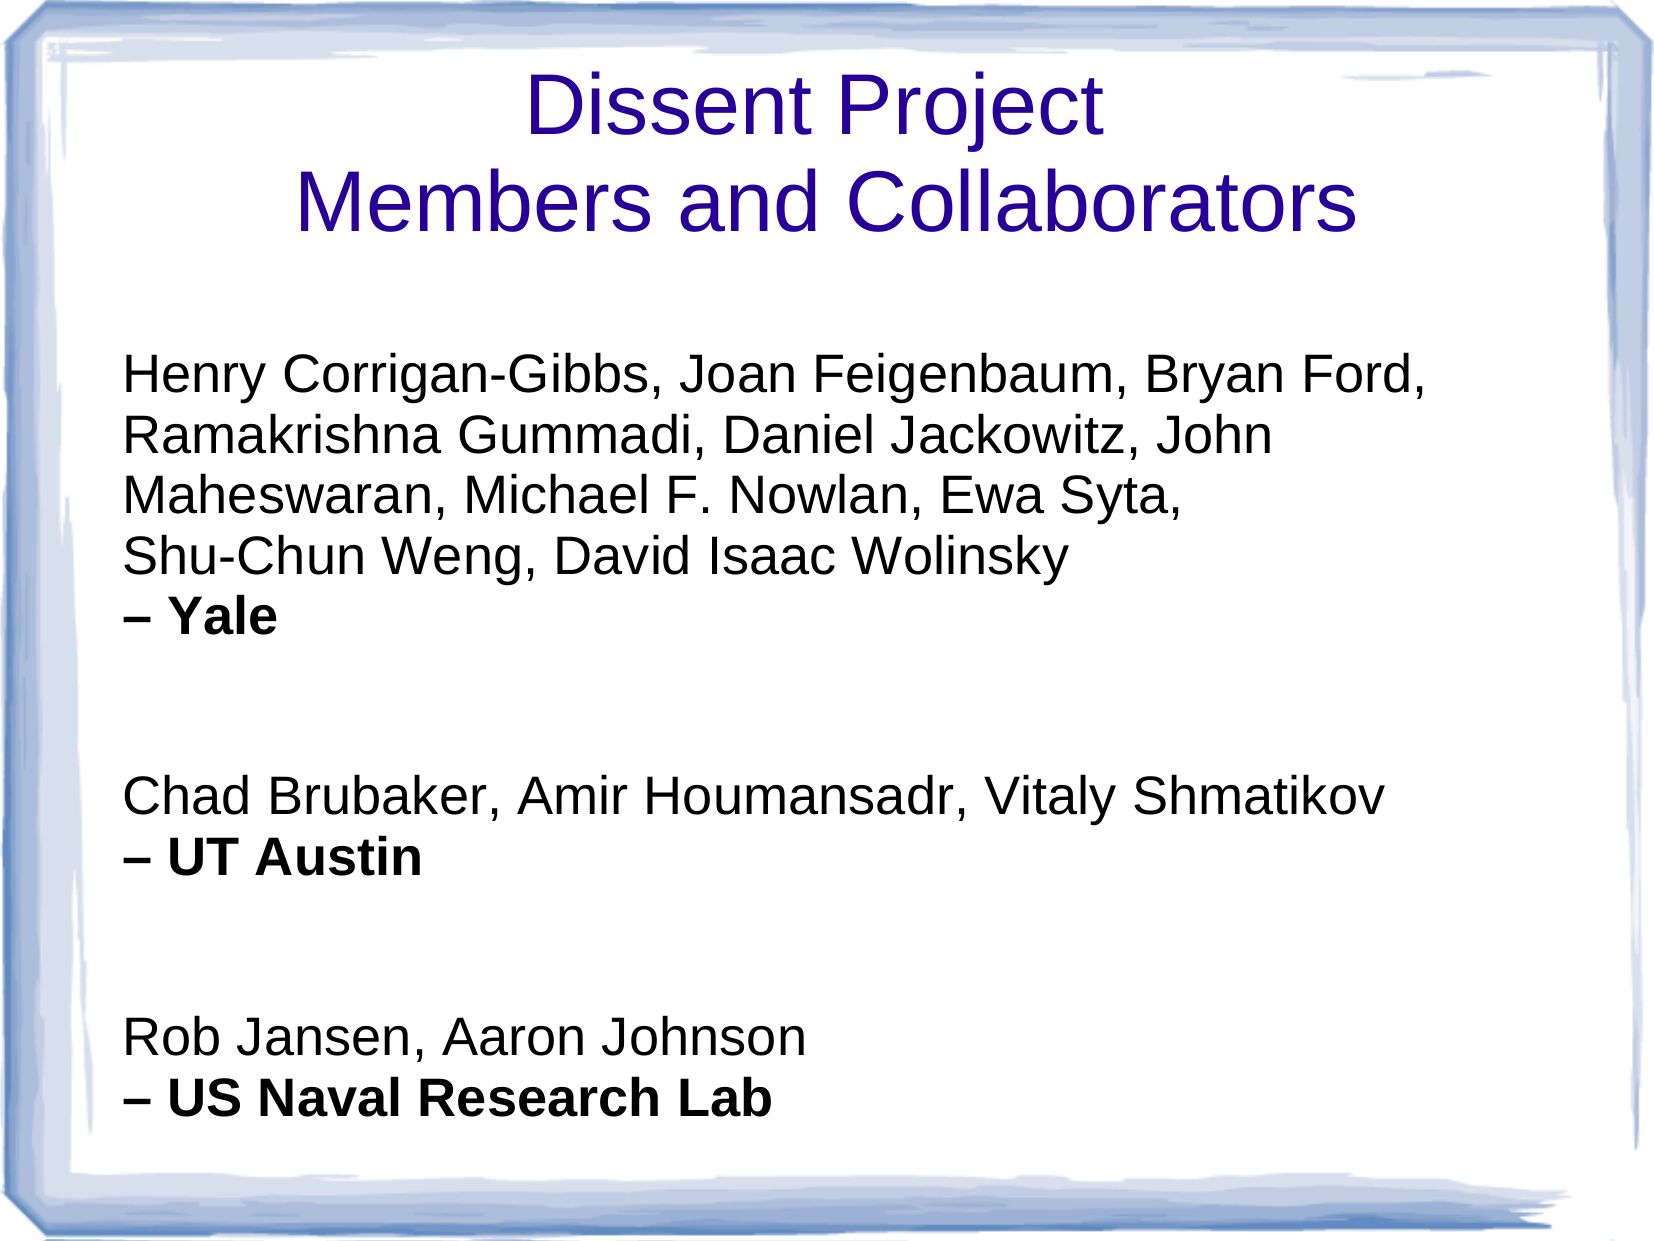

# Dissent Project Members and Collaborators
Henry Corrigan-Gibbs, Joan Feigenbaum, Bryan Ford, Ramakrishna Gummadi, Daniel Jackowitz, John Maheswaran, Michael F. Nowlan, Ewa Syta,
Shu-Chun Weng, David Isaac Wolinsky
– Yale
Chad Brubaker, Amir Houmansadr, Vitaly Shmatikov
– UT Austin
Rob Jansen, Aaron Johnson
– US Naval Research Lab